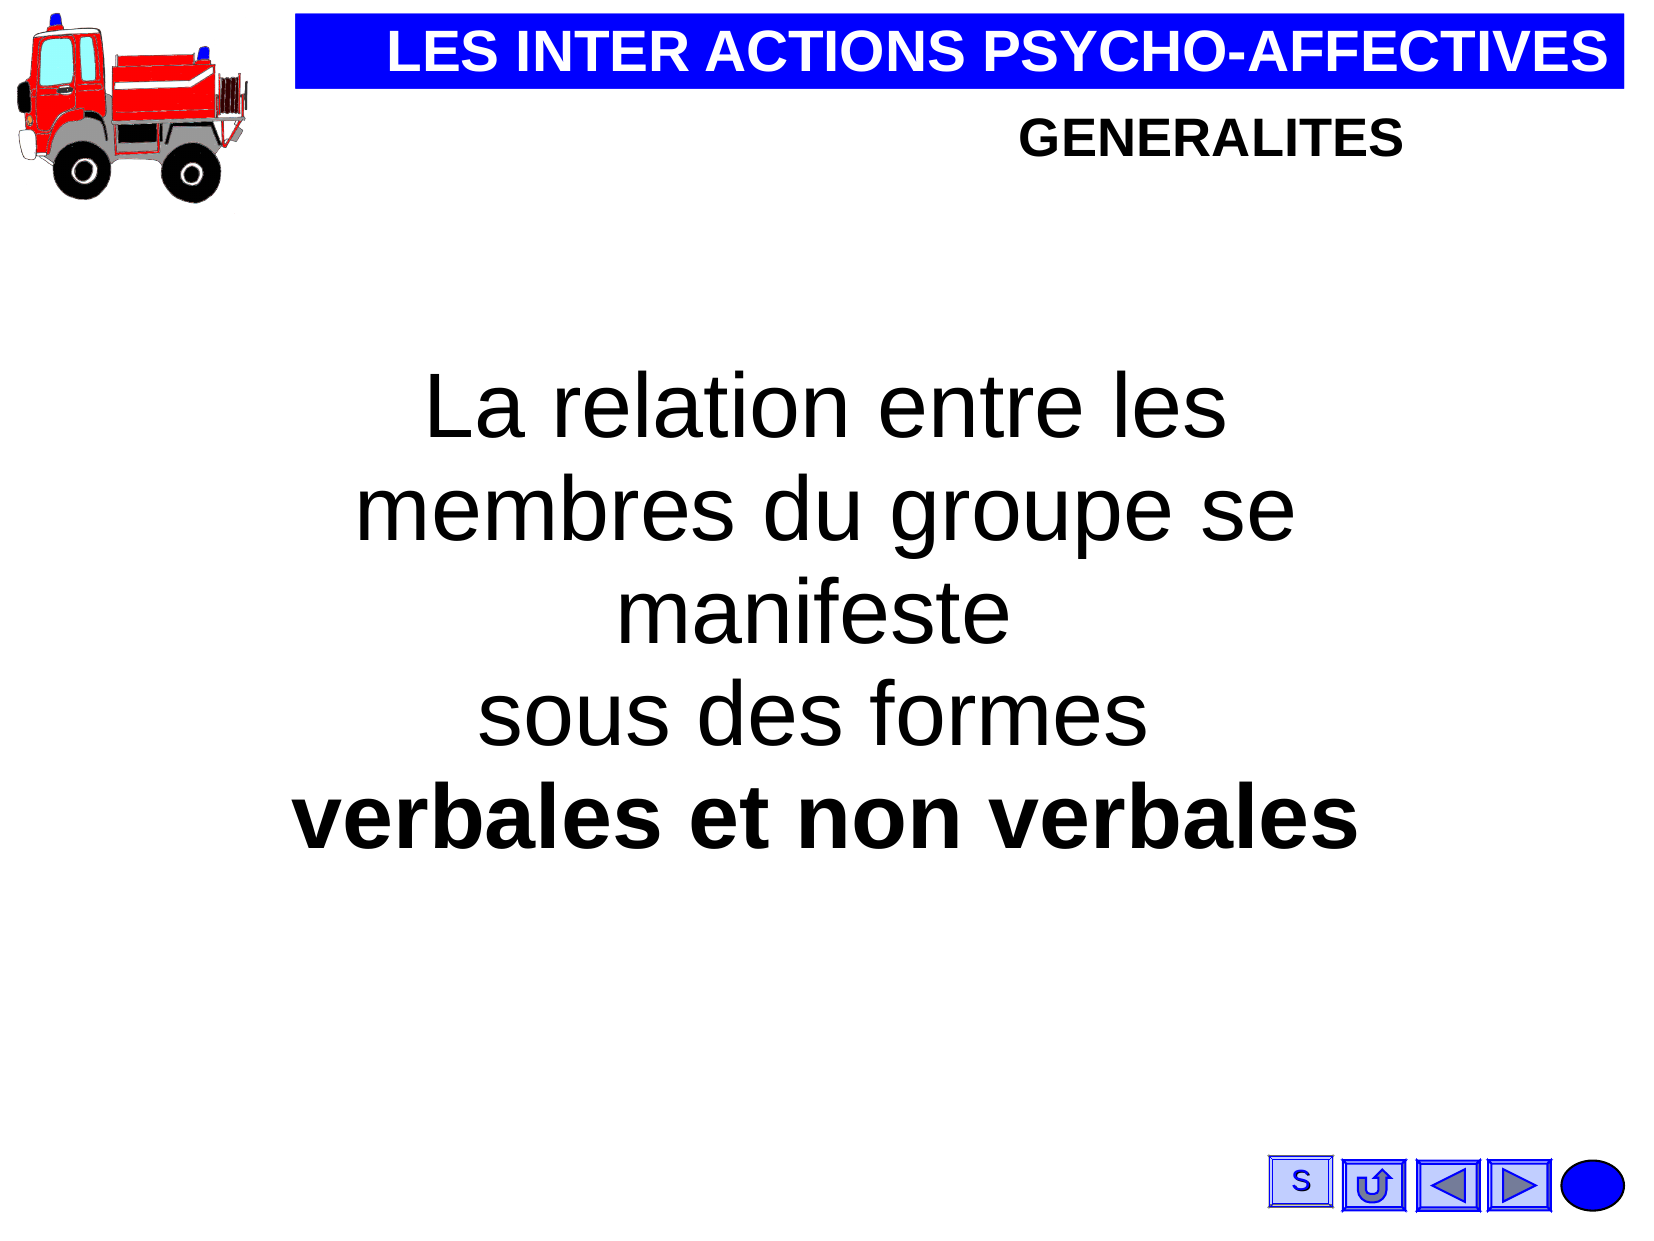

RELATIONS JSP - FORMATEURS
LES INTER ACTIONS PSYCHO-AFFECTIVES
GENERALITES
La relation entre les membres du groupe se manifeste
sous des formes
verbales et non verbales
#